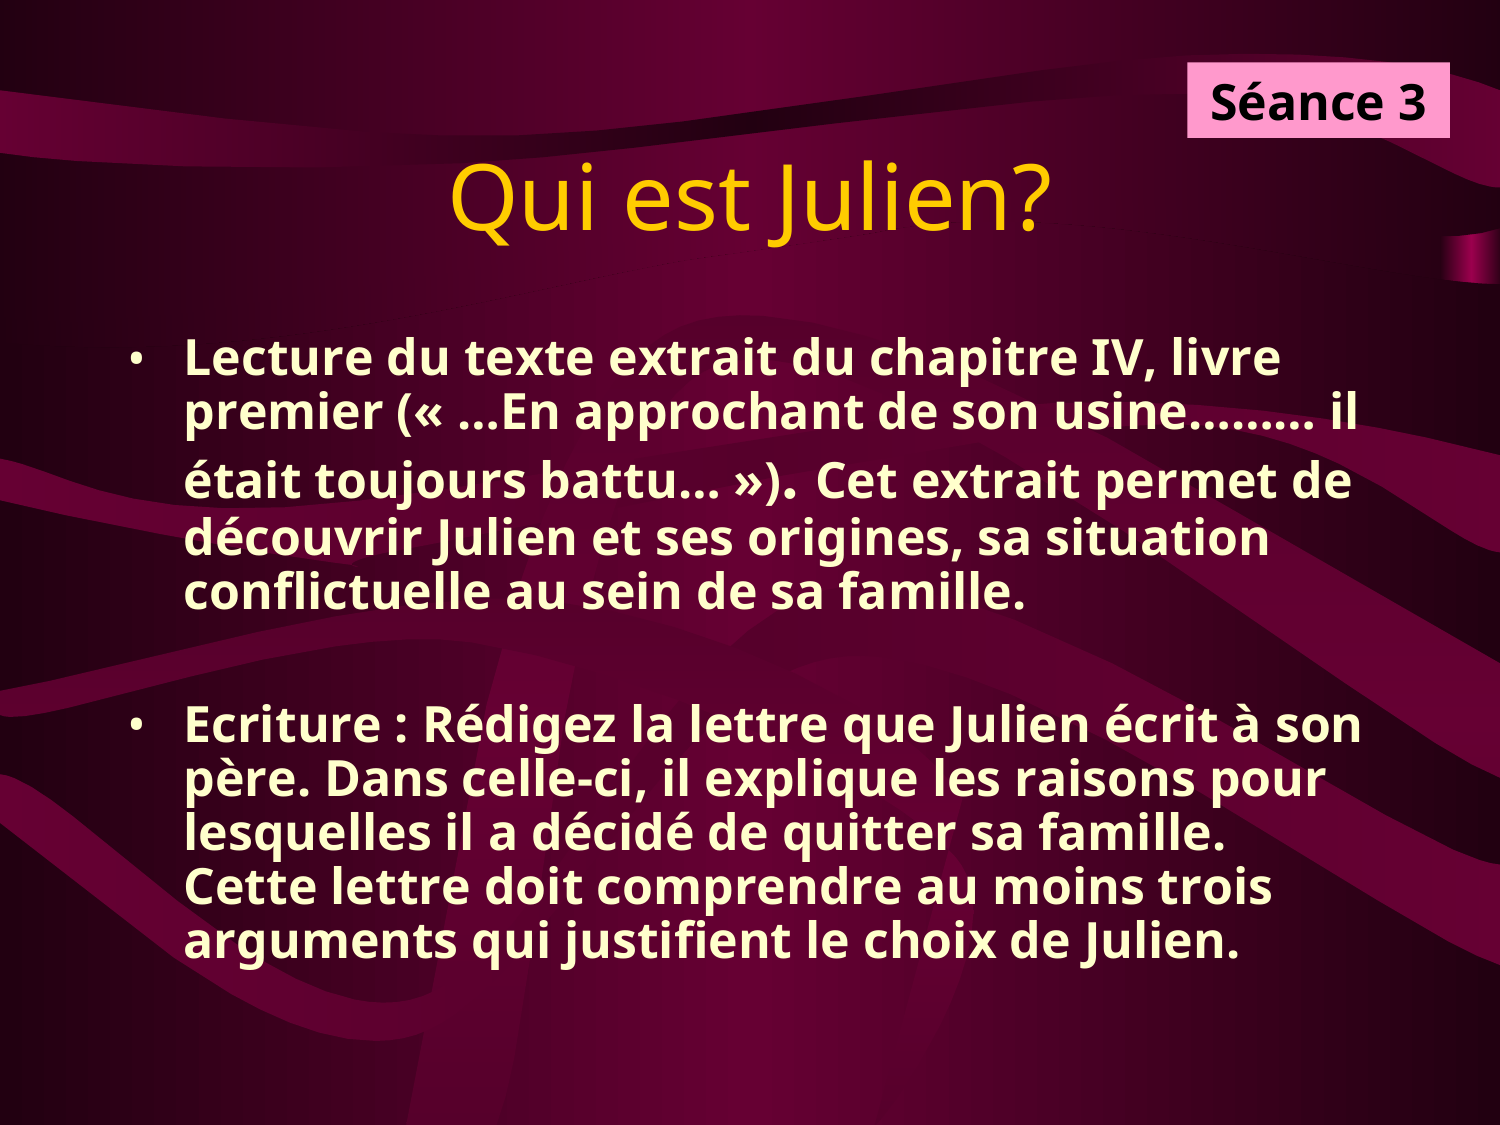

Séance 3
# Qui est Julien?
Lecture du texte extrait du chapitre IV, livre premier (« …En approchant de son usine……… il était toujours battu… »). Cet extrait permet de découvrir Julien et ses origines, sa situation conflictuelle au sein de sa famille.
Ecriture : Rédigez la lettre que Julien écrit à son père. Dans celle-ci, il explique les raisons pour lesquelles il a décidé de quitter sa famille. Cette lettre doit comprendre au moins trois arguments qui justifient le choix de Julien.